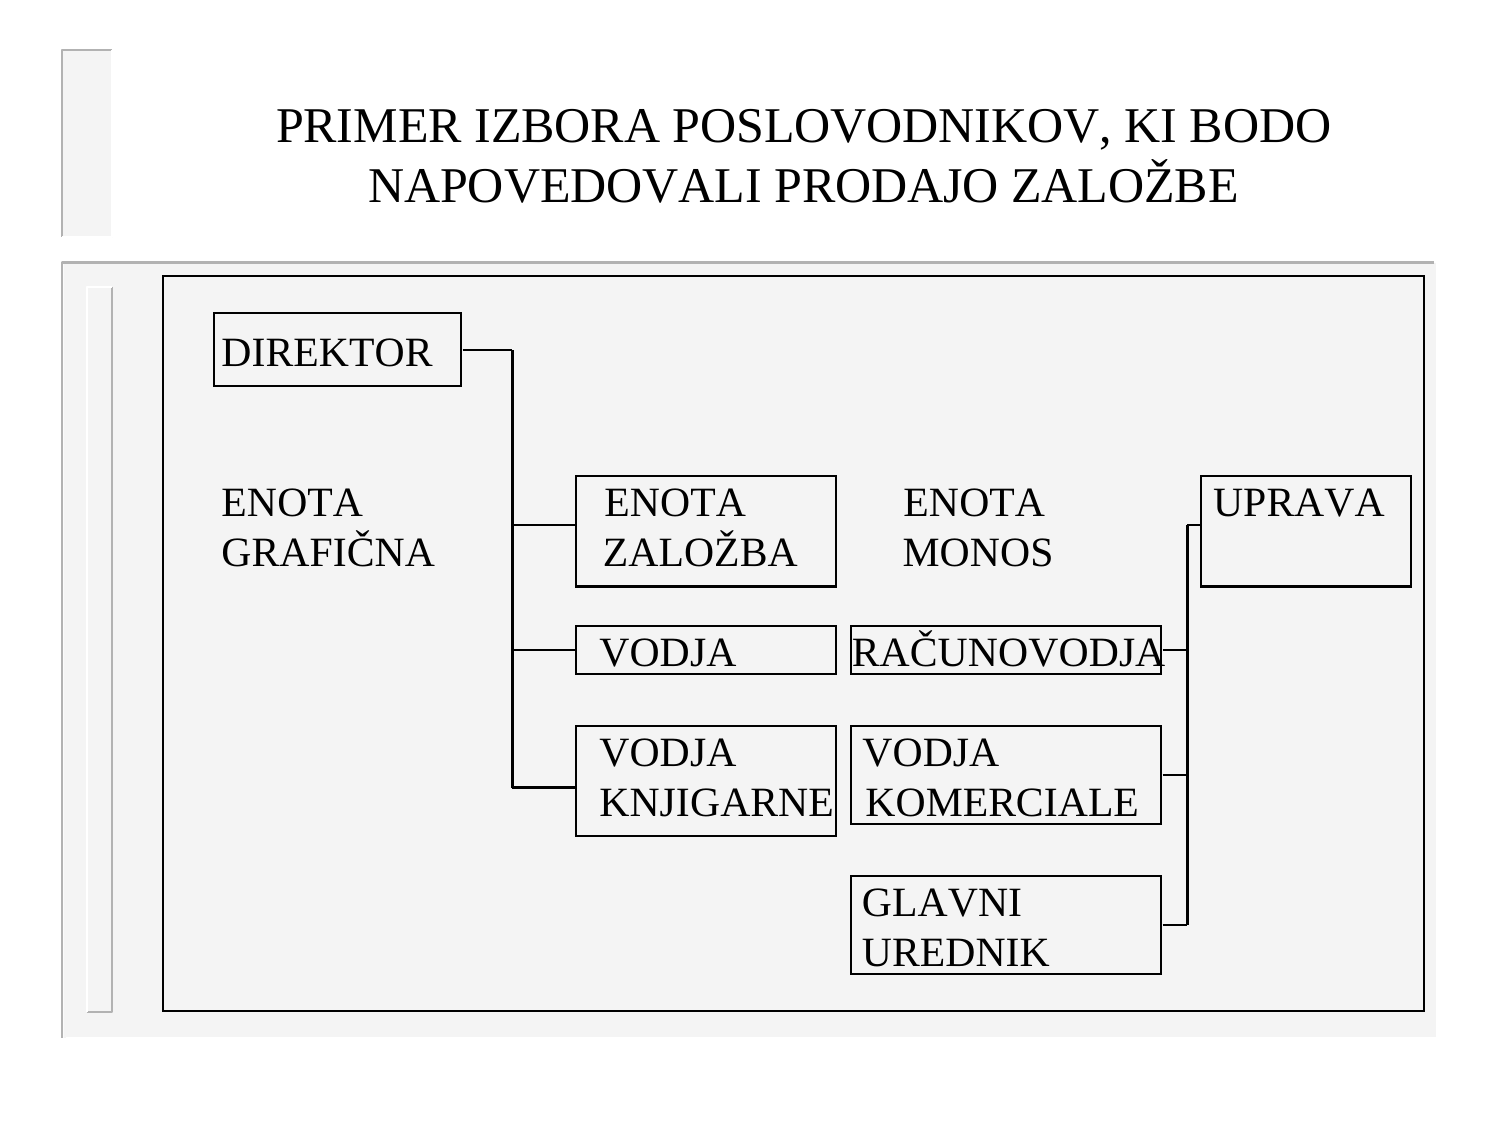

PRIMER IZBORA POSLOVODNIKOV, KI BODO
NAPOVEDOVALI PRODAJO ZALOŽBE
DIREKTOR
ENOTA ENOTA ENOTA UPRAVA
GRAFIČNA ZALOŽBA MONOS
 VODJA RAČUNOVODJA
 VODJA VODJA
 KNJIGARNE KOMERCIALE
 GLAVNI
 UREDNIK